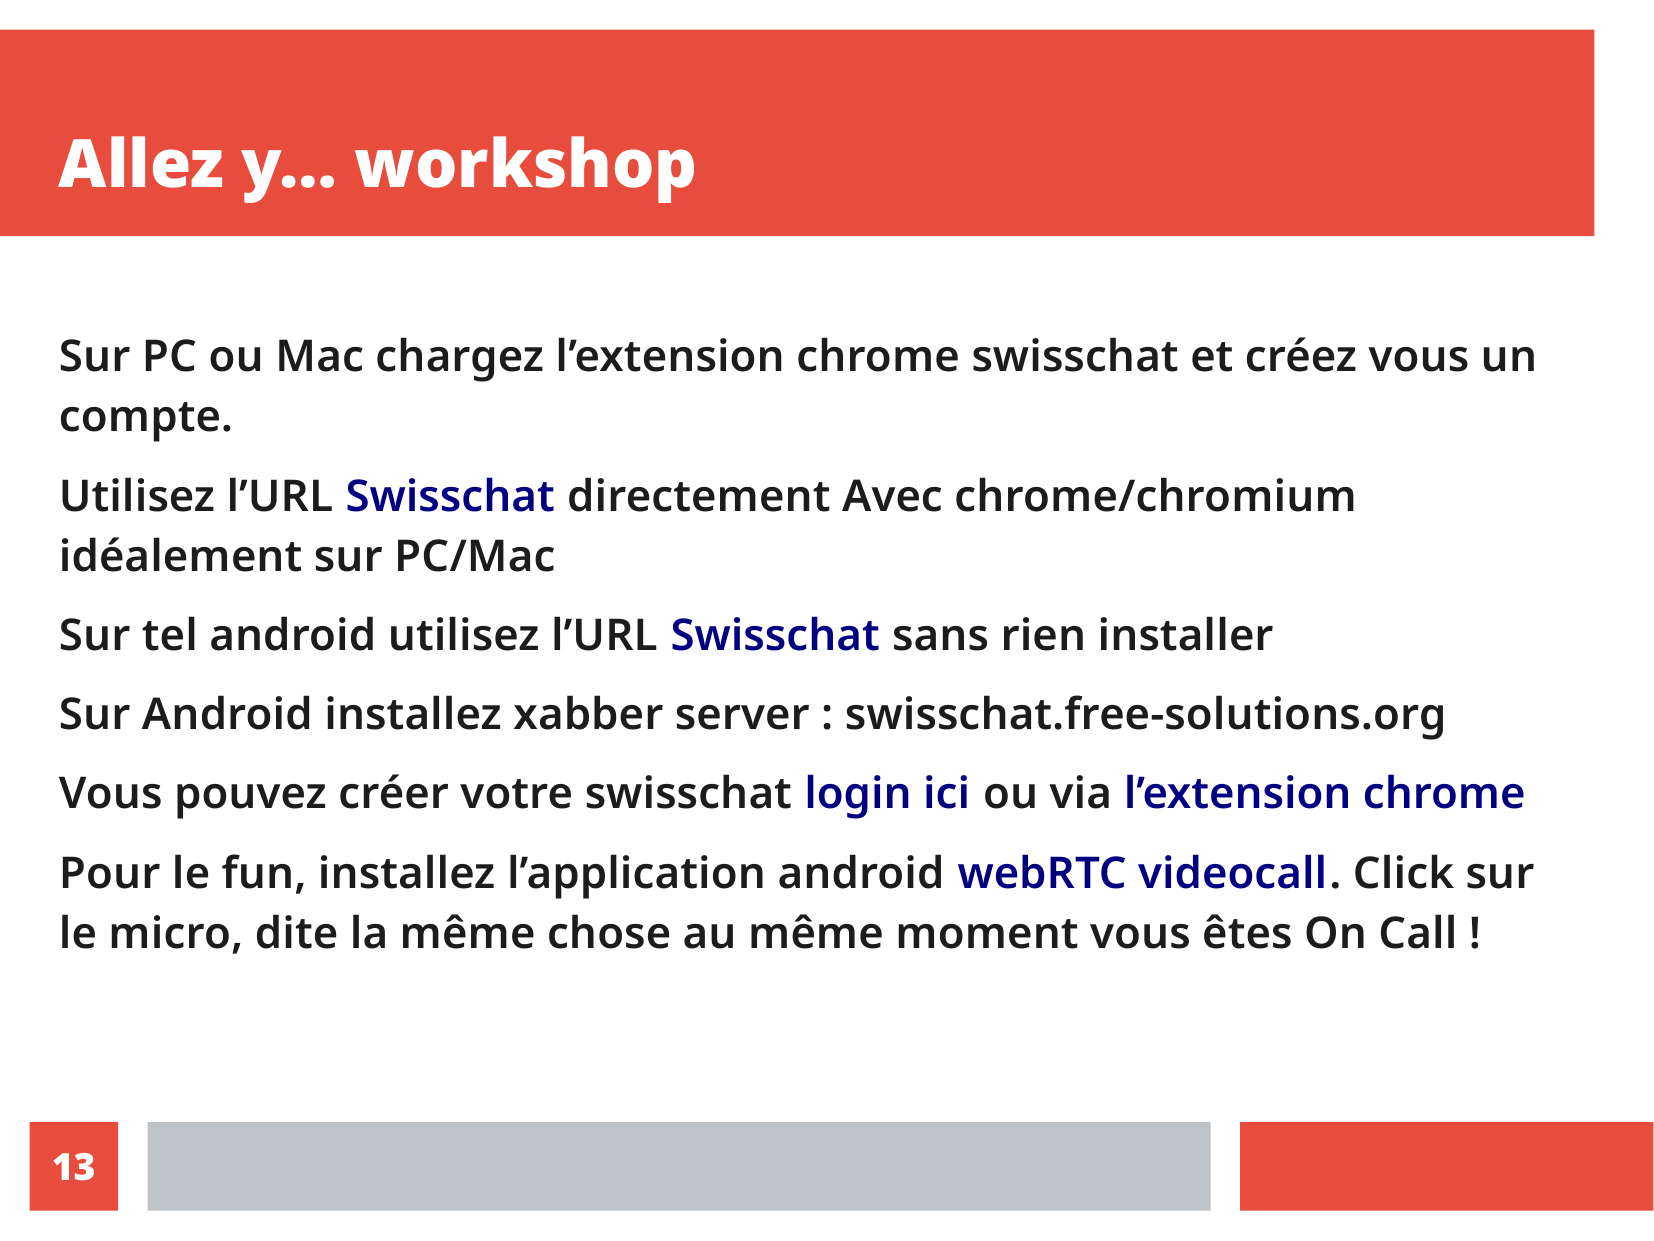

# Allez y… workshop
Sur PC ou Mac chargez l’extension chrome swisschat et créez vous un compte.
Utilisez l’URL Swisschat directement Avec chrome/chromium idéalement sur PC/Mac
Sur tel android utilisez l’URL Swisschat sans rien installer
Sur Android installez xabber server : swisschat.free-solutions.org
Vous pouvez créer votre swisschat login ici ou via l’extension chrome
Pour le fun, installez l’application android webRTC videocall. Click sur le micro, dite la même chose au même moment vous êtes On Call !
13